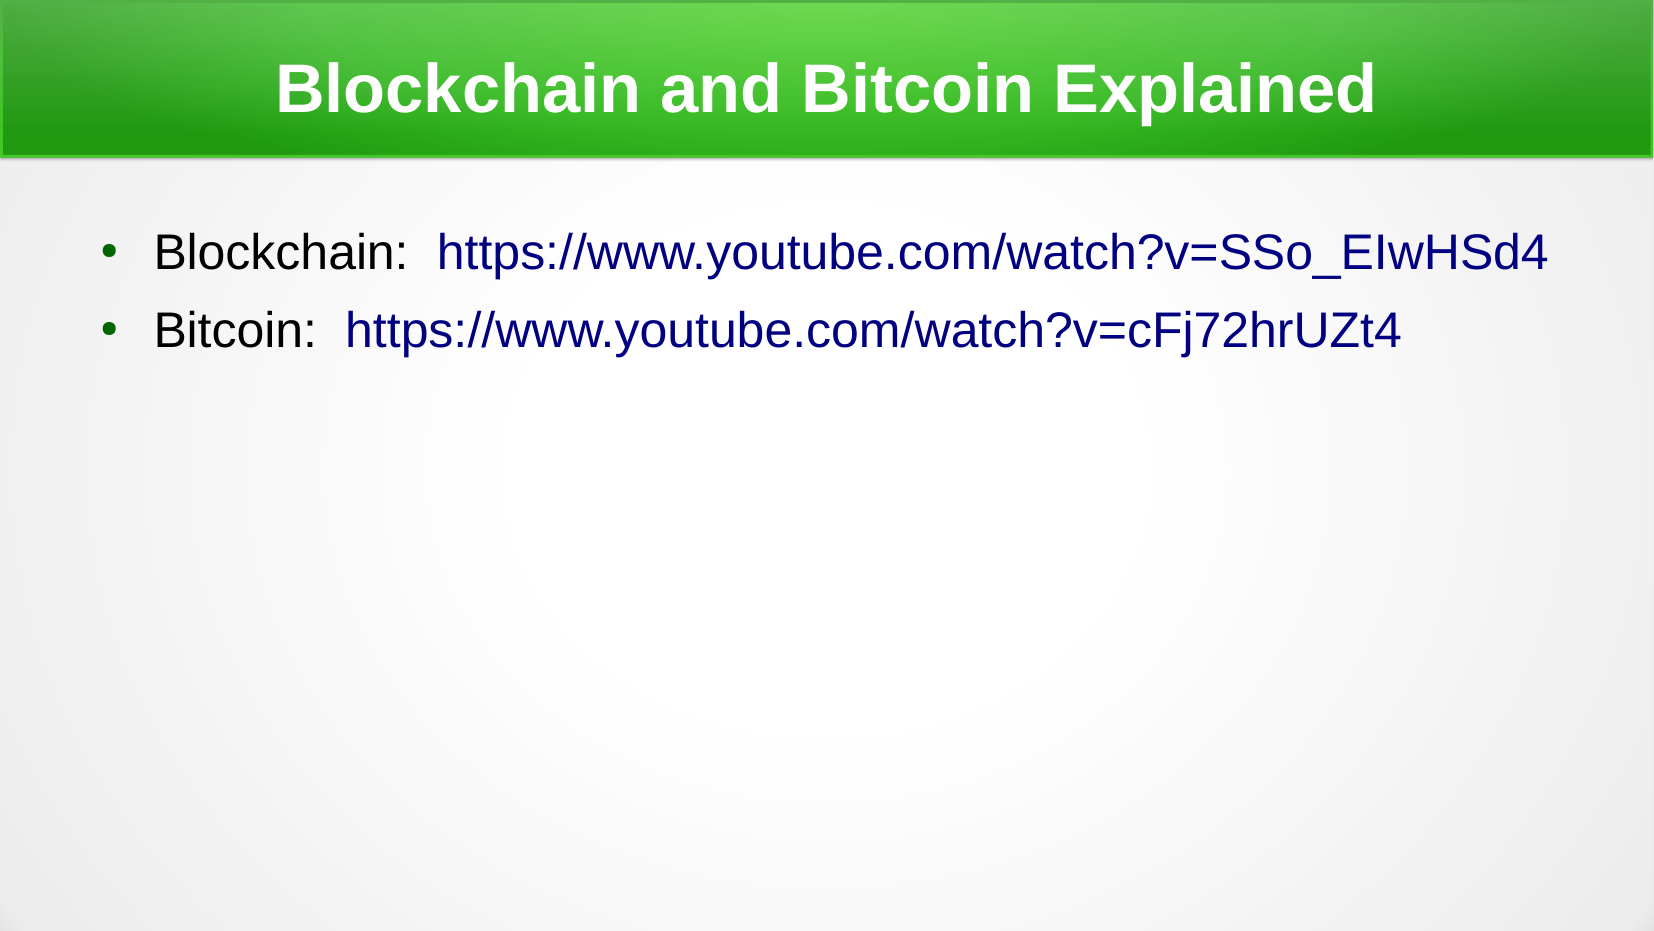

# Blockchain and Bitcoin Explained
Blockchain: https://www.youtube.com/watch?v=SSo_EIwHSd4
Bitcoin: https://www.youtube.com/watch?v=cFj72hrUZt4